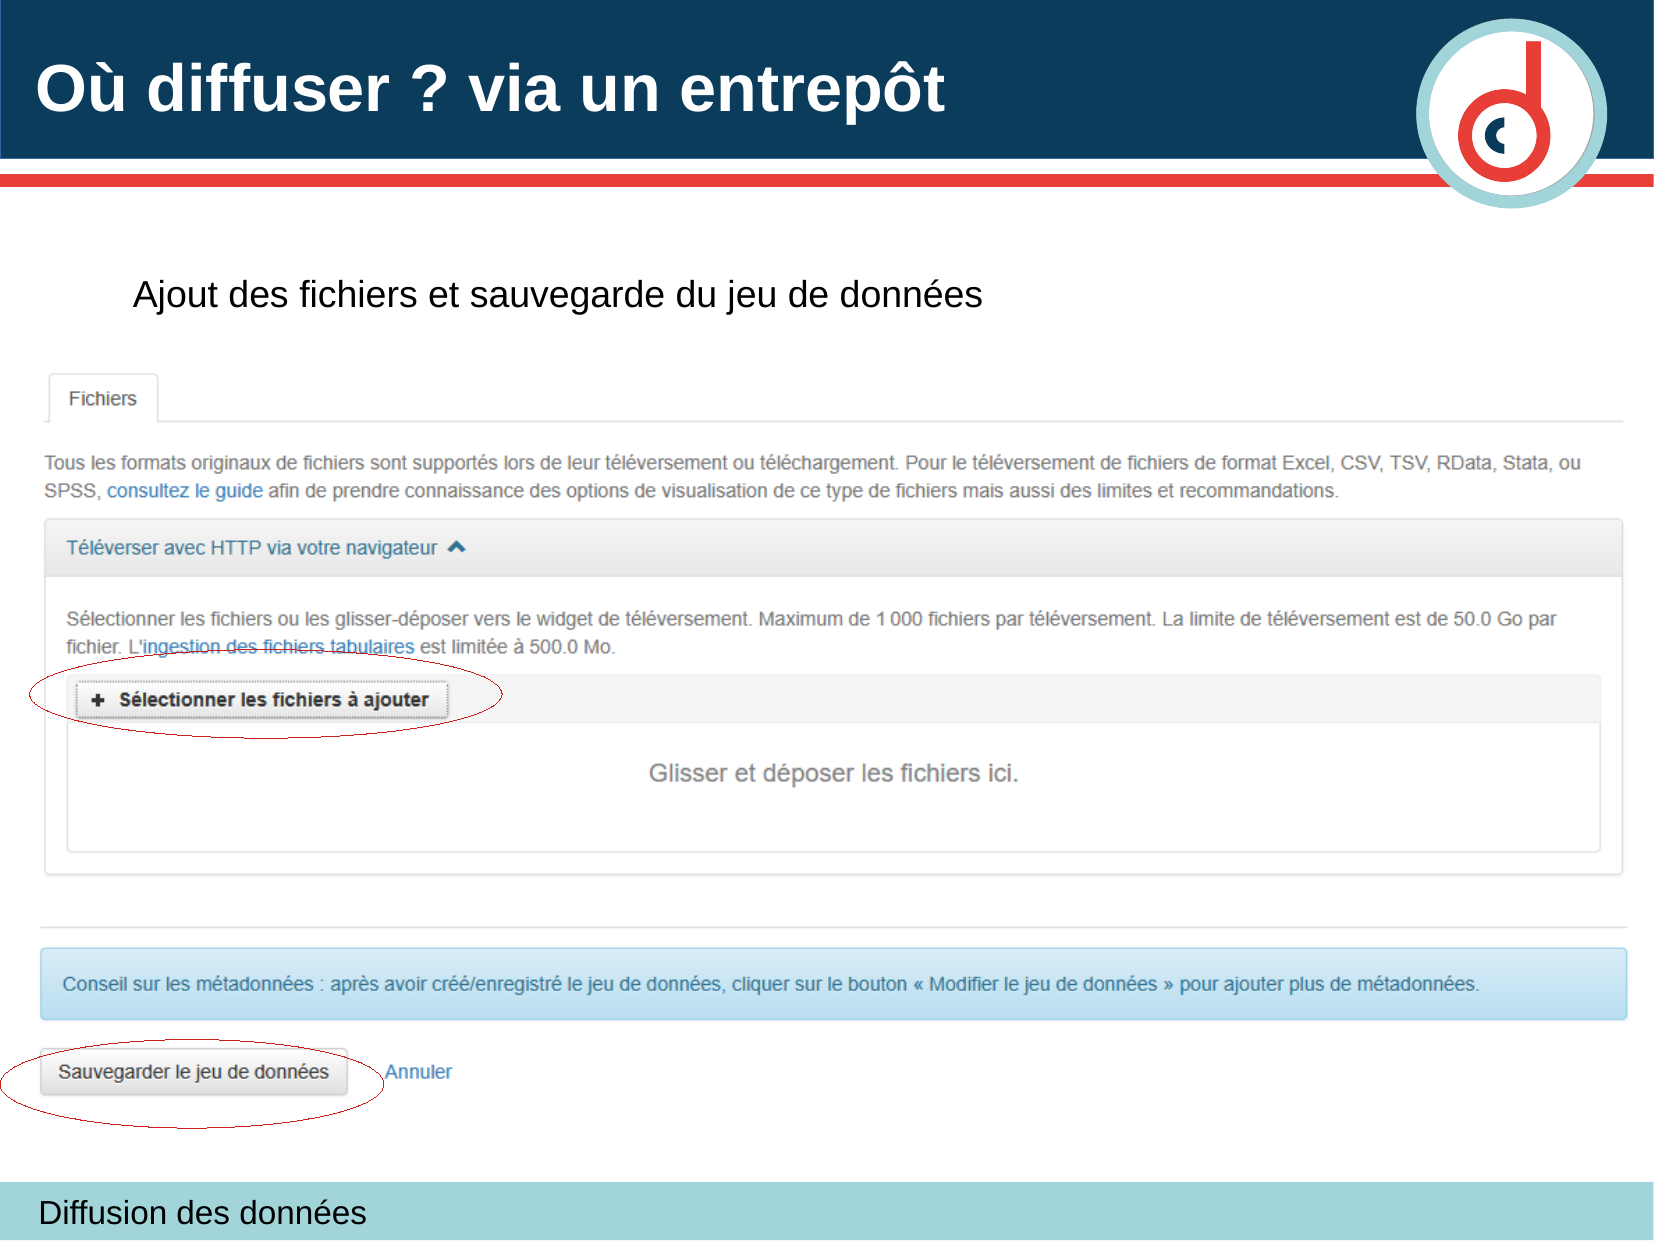

# Où diffuser ? via un entrepôt
Ajout des fichiers et sauvegarde du jeu de données
Diffusion des données